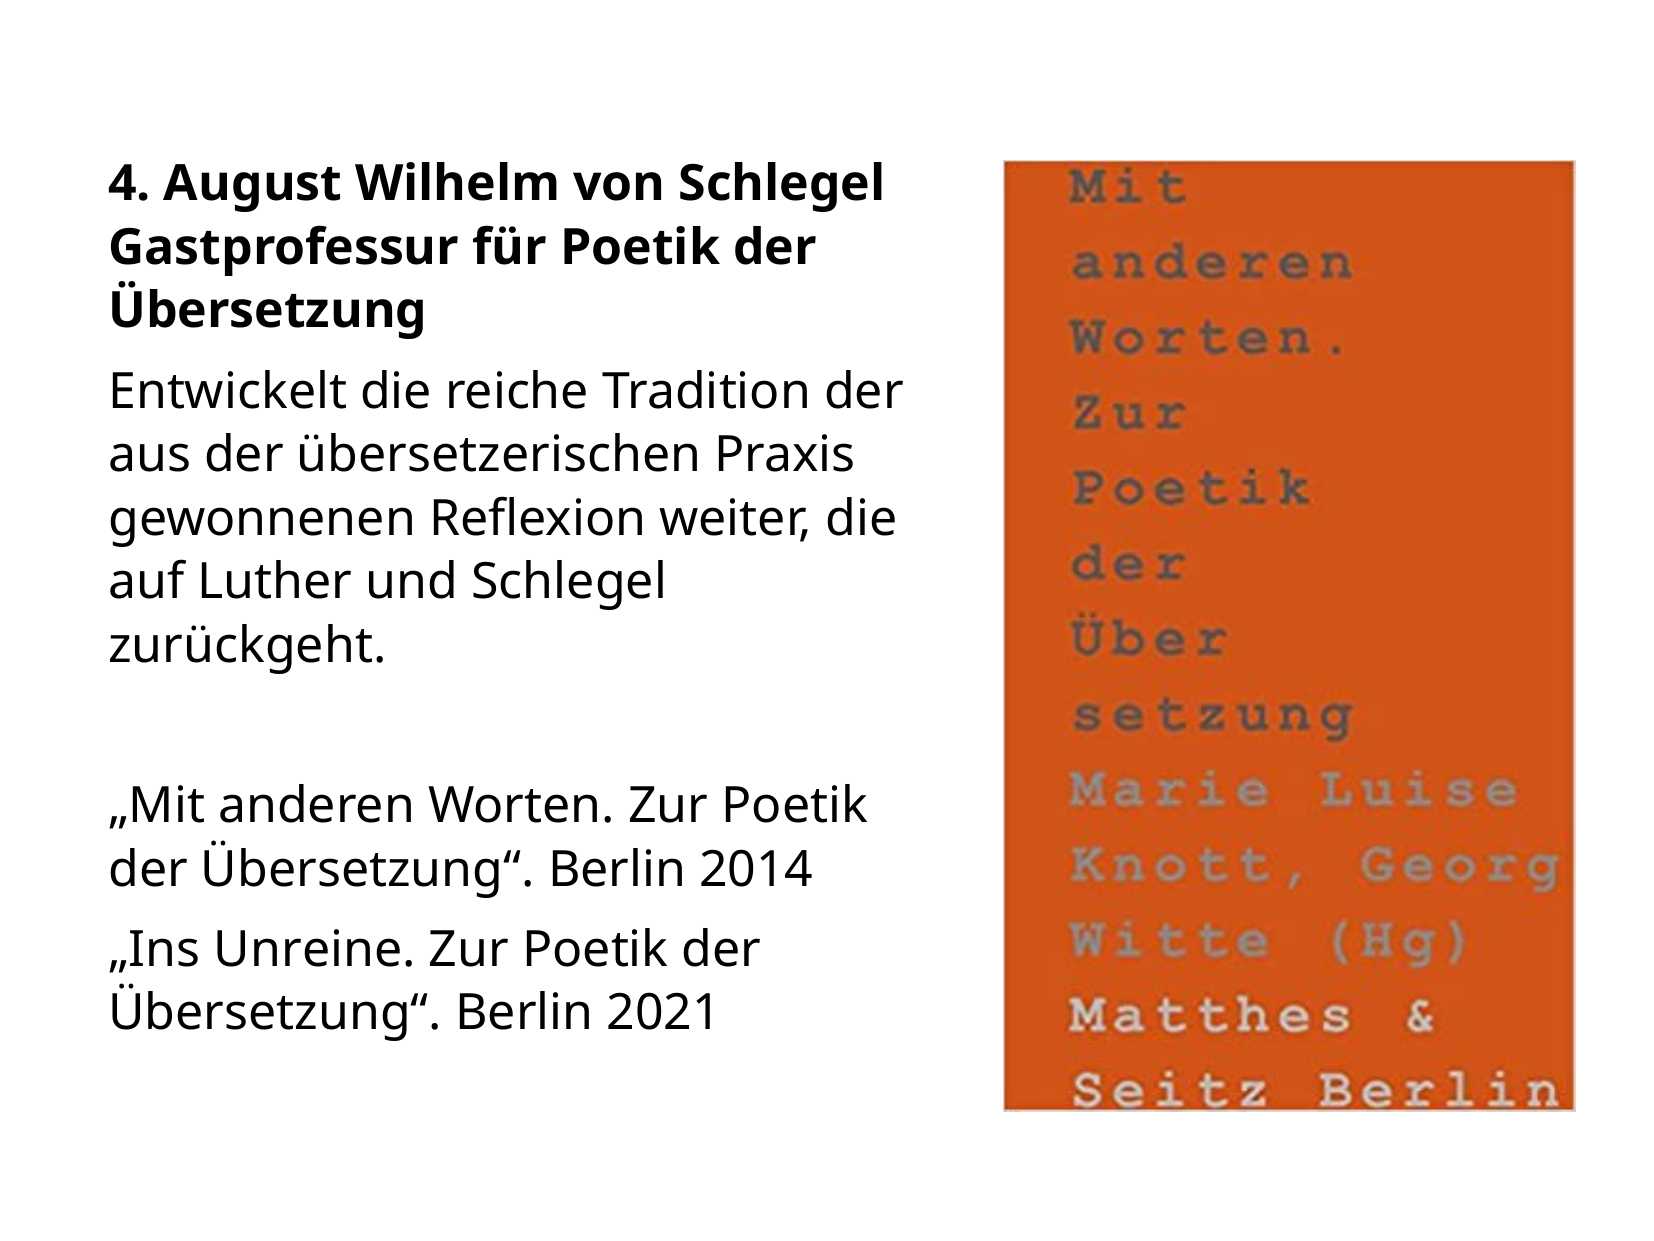

4. August Wilhelm von Schlegel Gastprofessur für Poetik der Übersetzung
Entwickelt die reiche Tradition der aus der übersetzerischen Praxis gewonnenen Reflexion weiter, die auf Luther und Schlegel zurückgeht.
„Mit anderen Worten. Zur Poetik der Übersetzung“. Berlin 2014
„Ins Unreine. Zur Poetik der Übersetzung“. Berlin 2021